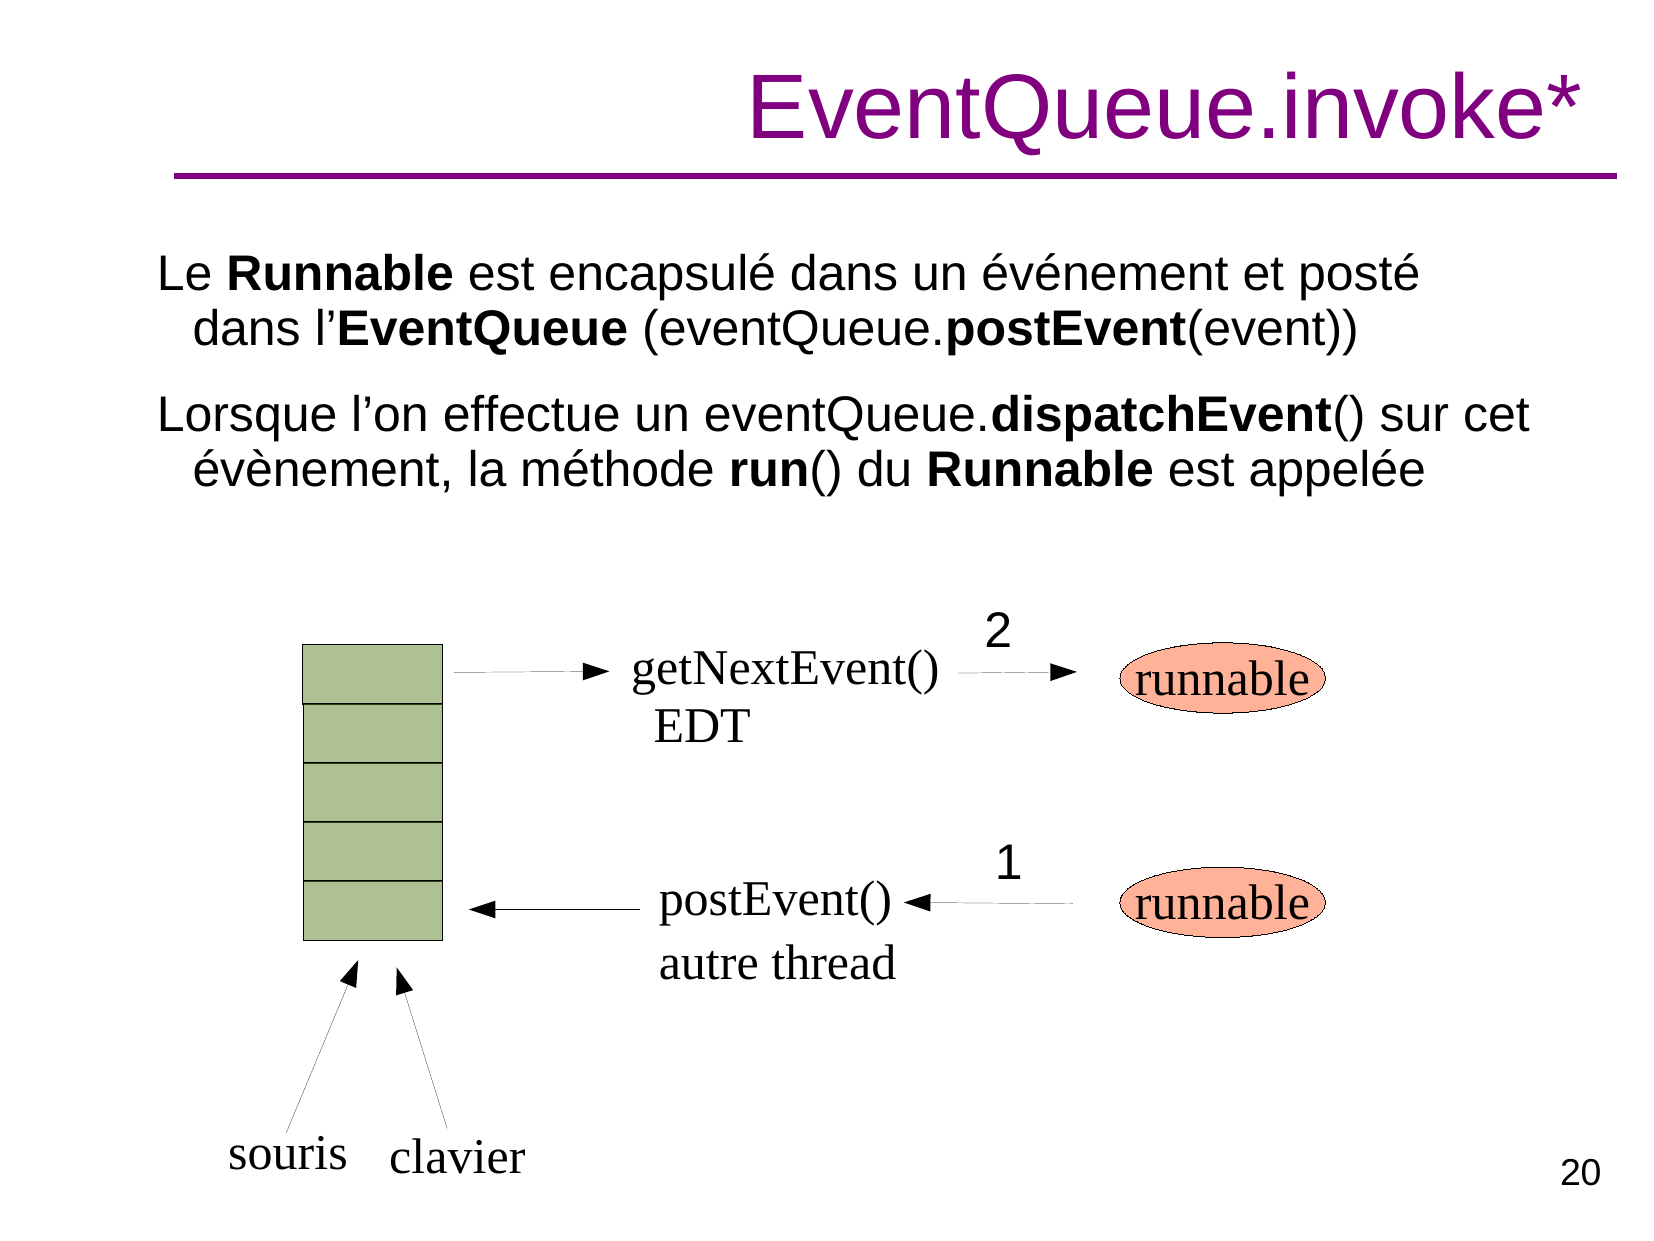

# EventQueue.invoke*
Le Runnable est encapsulé dans un événement et posté dans l’EventQueue (eventQueue.postEvent(event))
Lorsque l’on effectue un eventQueue.dispatchEvent() sur cet évènement, la méthode run() du Runnable est appelée
2
getNextEvent()
runnable
EDT
1
runnable
postEvent()
autre thread
souris
clavier